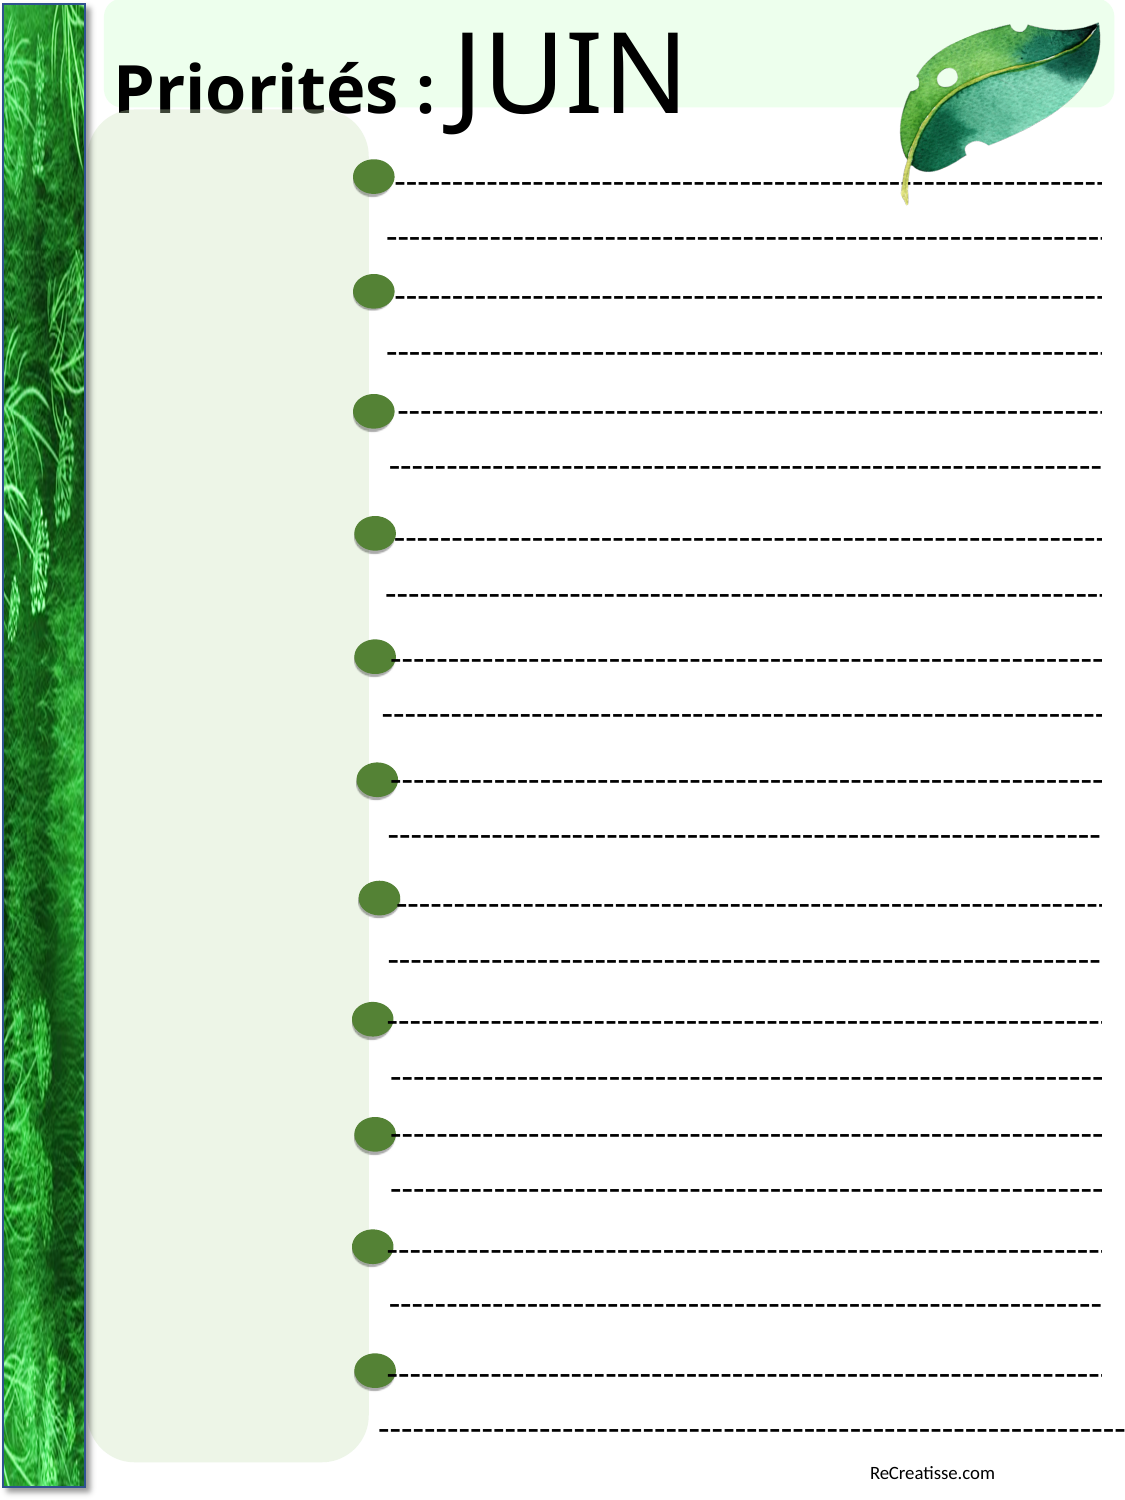

Priorités : JUIN
--------------------------------------------------------------------------------------
--------------------------------------------------------------------------------------
--------------------------------------------------------------------------------------
--------------------------------------------------------------------------------------
--------------------------------------------------------------------------------------
--------------------------------------------------------------------------------------
--------------------------------------------------------------------------------------
--------------------------------------------------------------------------------------
--------------------------------------------------------------------------------------
--------------------------------------------------------------------------------------
--------------------------------------------------------------------------------------
--------------------------------------------------------------------------------------
--------------------------------------------------------------------------------------
--------------------------------------------------------------------------------------
--------------------------------------------------------------------------------------
--------------------------------------------------------------------------------------
--------------------------------------------------------------------------------------
--------------------------------------------------------------------------------------
--------------------------------------------------------------------------------------
--------------------------------------------------------------------------------------
--------------------------------------------------------------------------------------
--------------------------------------------------------------------------------------
ReCreatisse.com